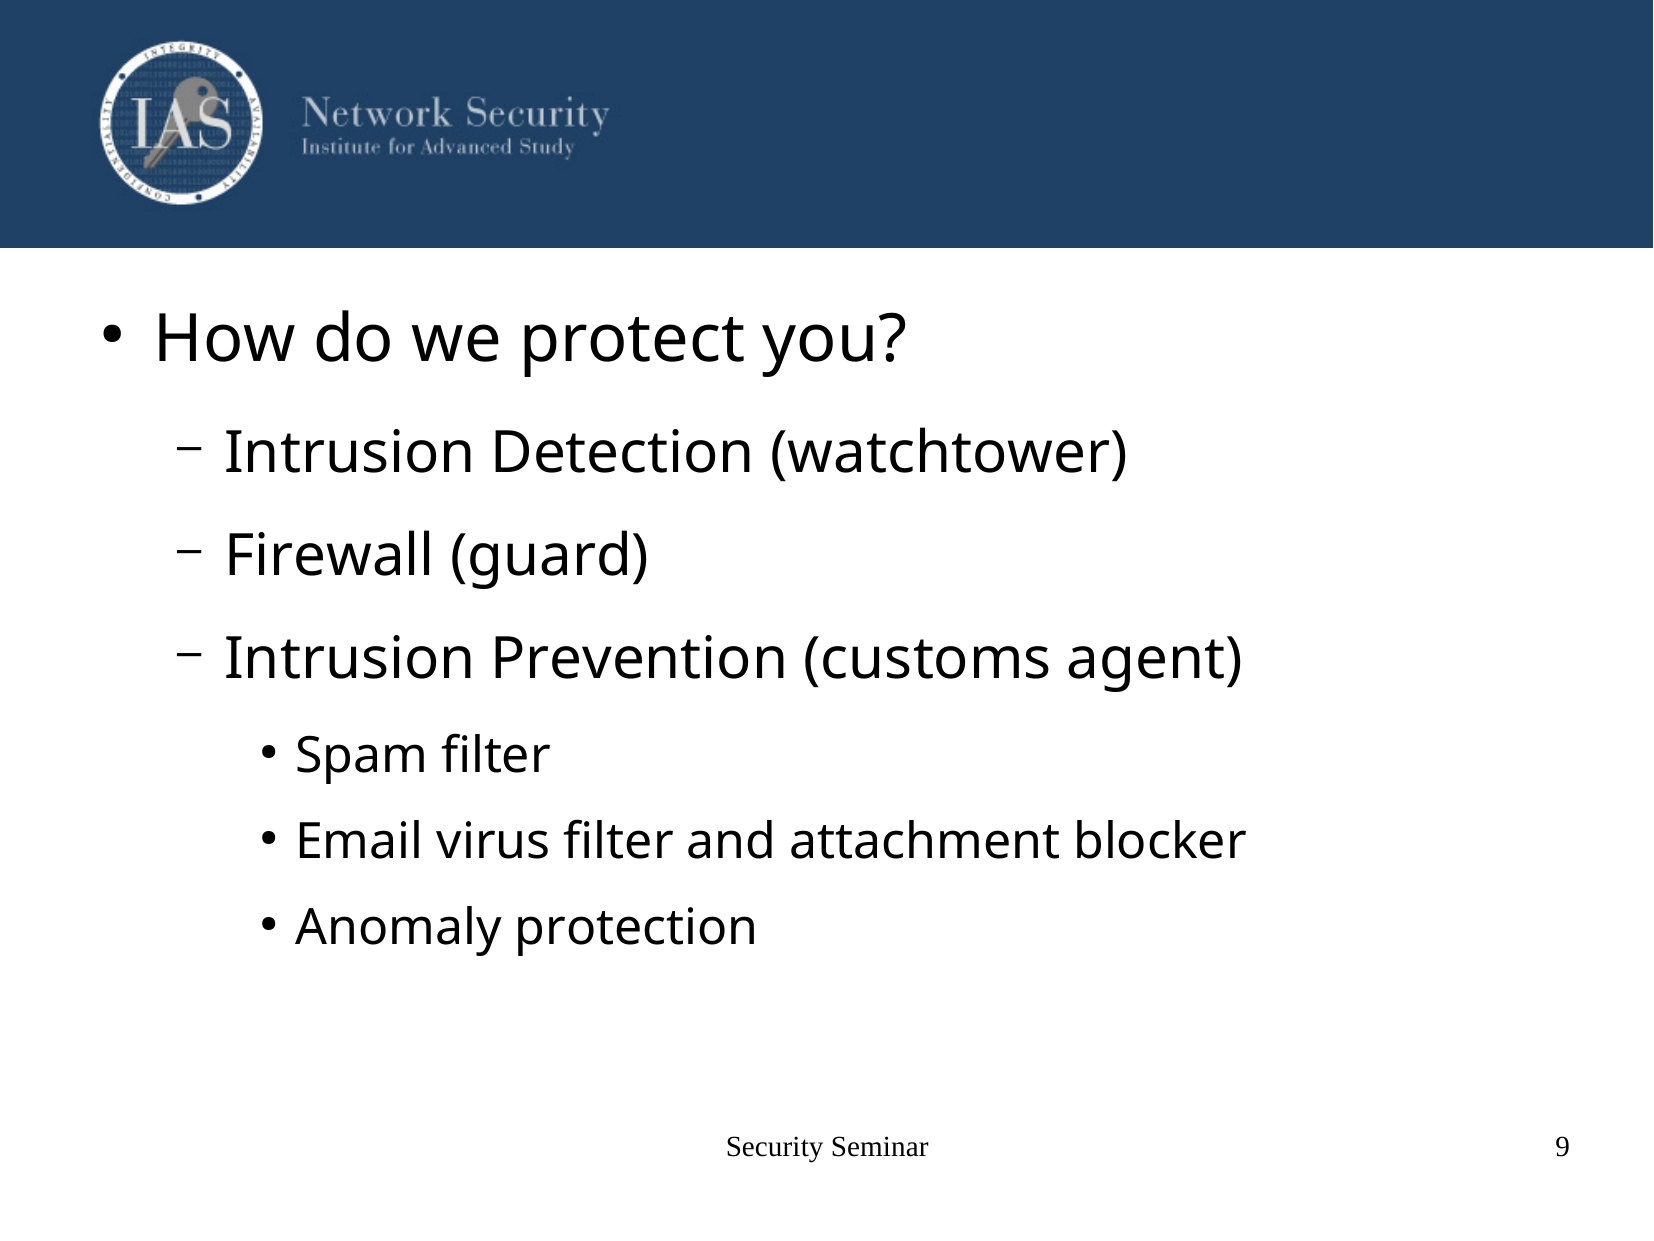

# How do we protect you?
Intrusion Detection (watchtower)
Firewall (guard)
Intrusion Prevention (customs agent)
Spam filter
Email virus filter and attachment blocker
Anomaly protection
Security Seminar
9